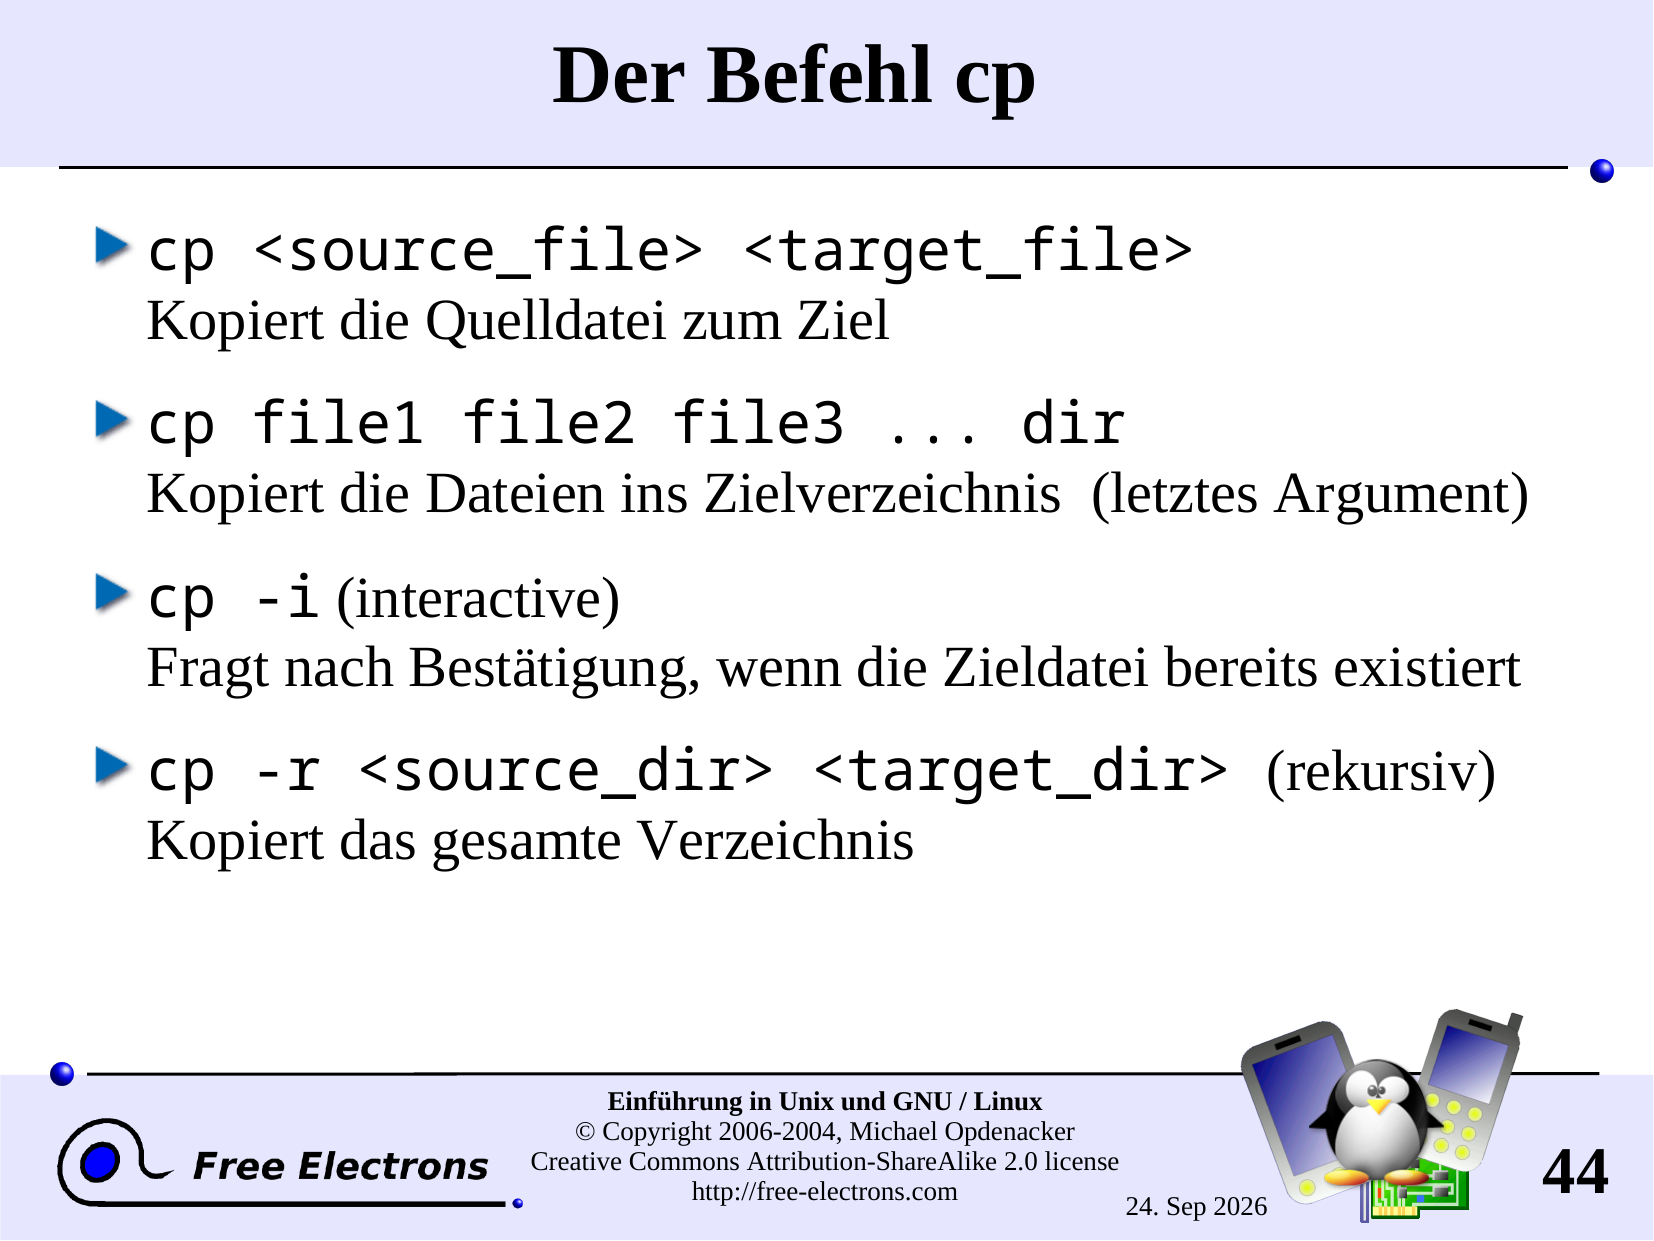

# Der Befehl cp
cp <source_file> <target_file>
Kopiert die Quelldatei zum Ziel
cp file1 file2 file3 ... dir
Kopiert die Dateien ins Zielverzeichnis (letztes Argument)
cp -i (interactive)
Fragt nach Bestätigung, wenn die Zieldatei bereits existiert
cp -r <source_dir> <target_dir> (rekursiv)
Kopiert das gesamte Verzeichnis